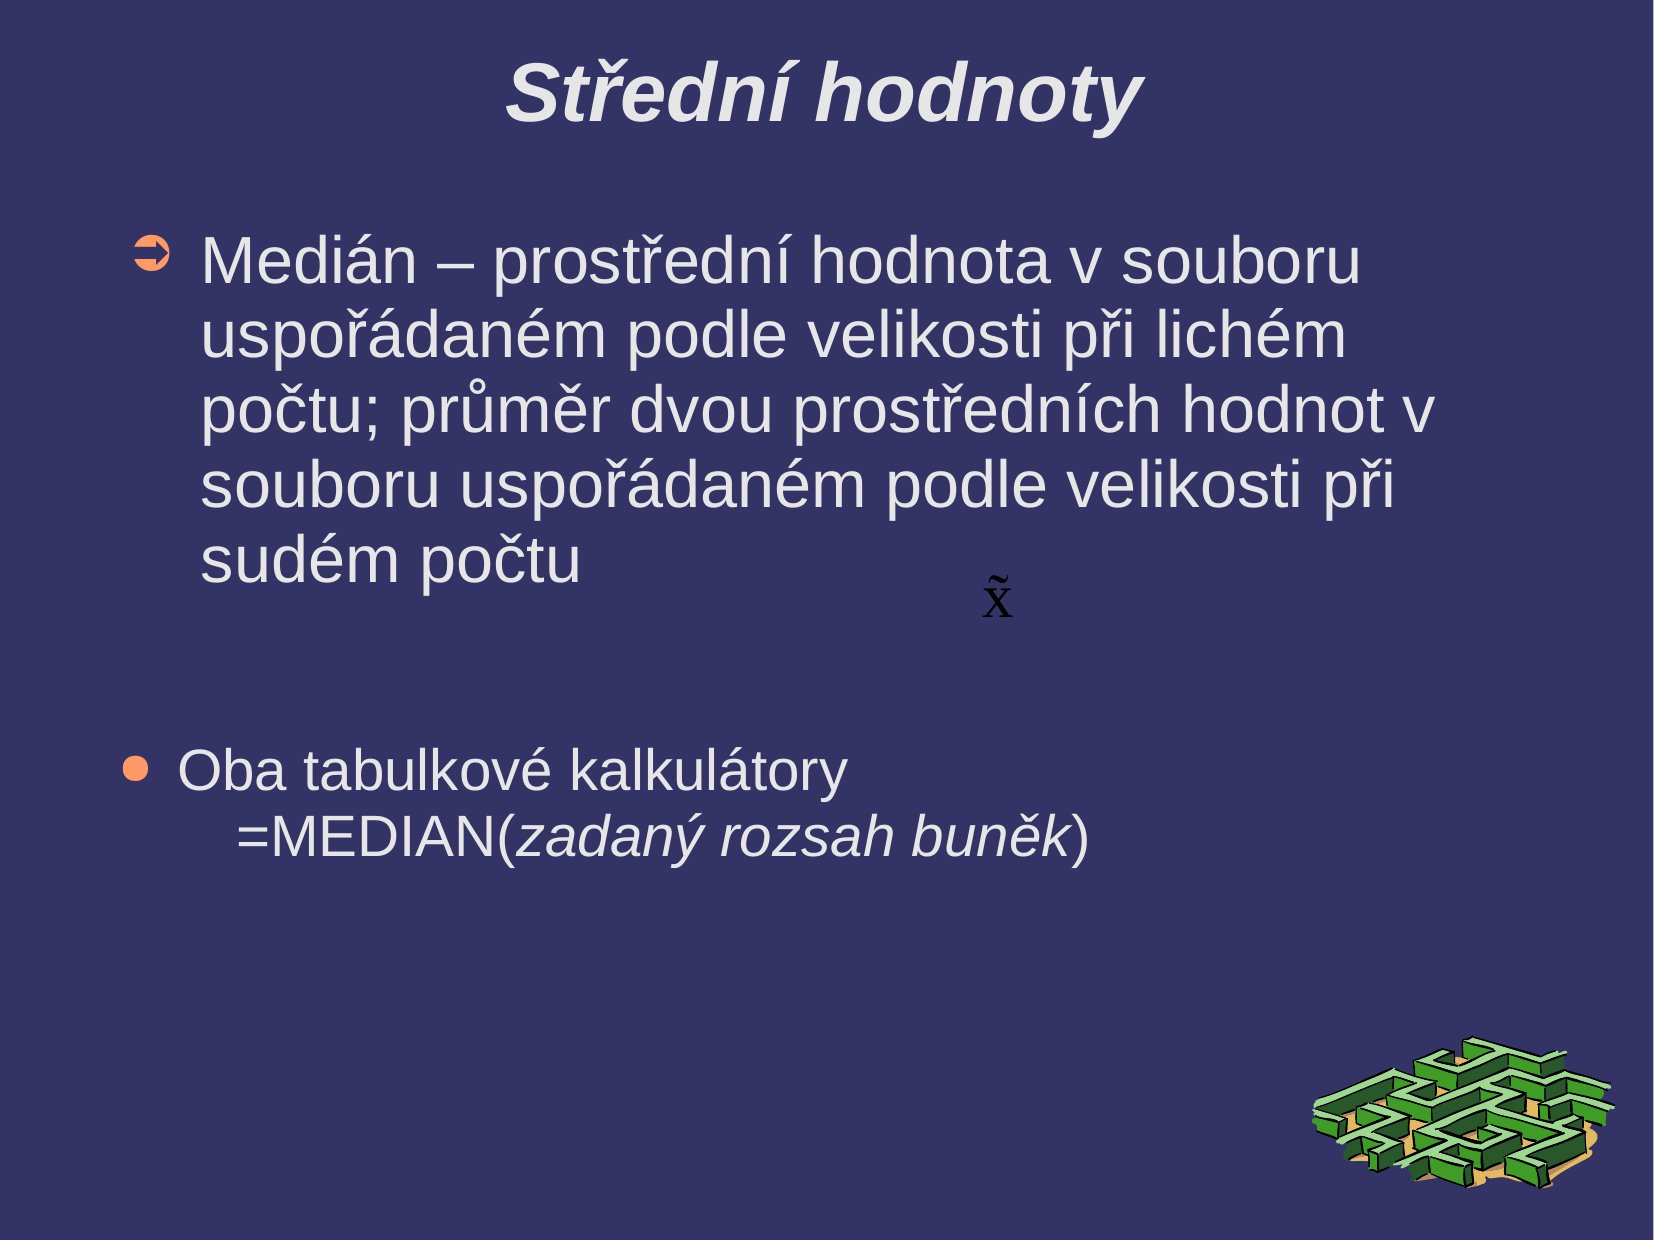

# Střední hodnoty
Medián – prostřední hodnota v souboru uspořádaném podle velikosti při lichém počtu; průměr dvou prostředních hodnot v souboru uspořádaném podle velikosti při sudém počtu
Oba tabulkové kalkulátory
	=MEDIAN(zadaný rozsah buněk)